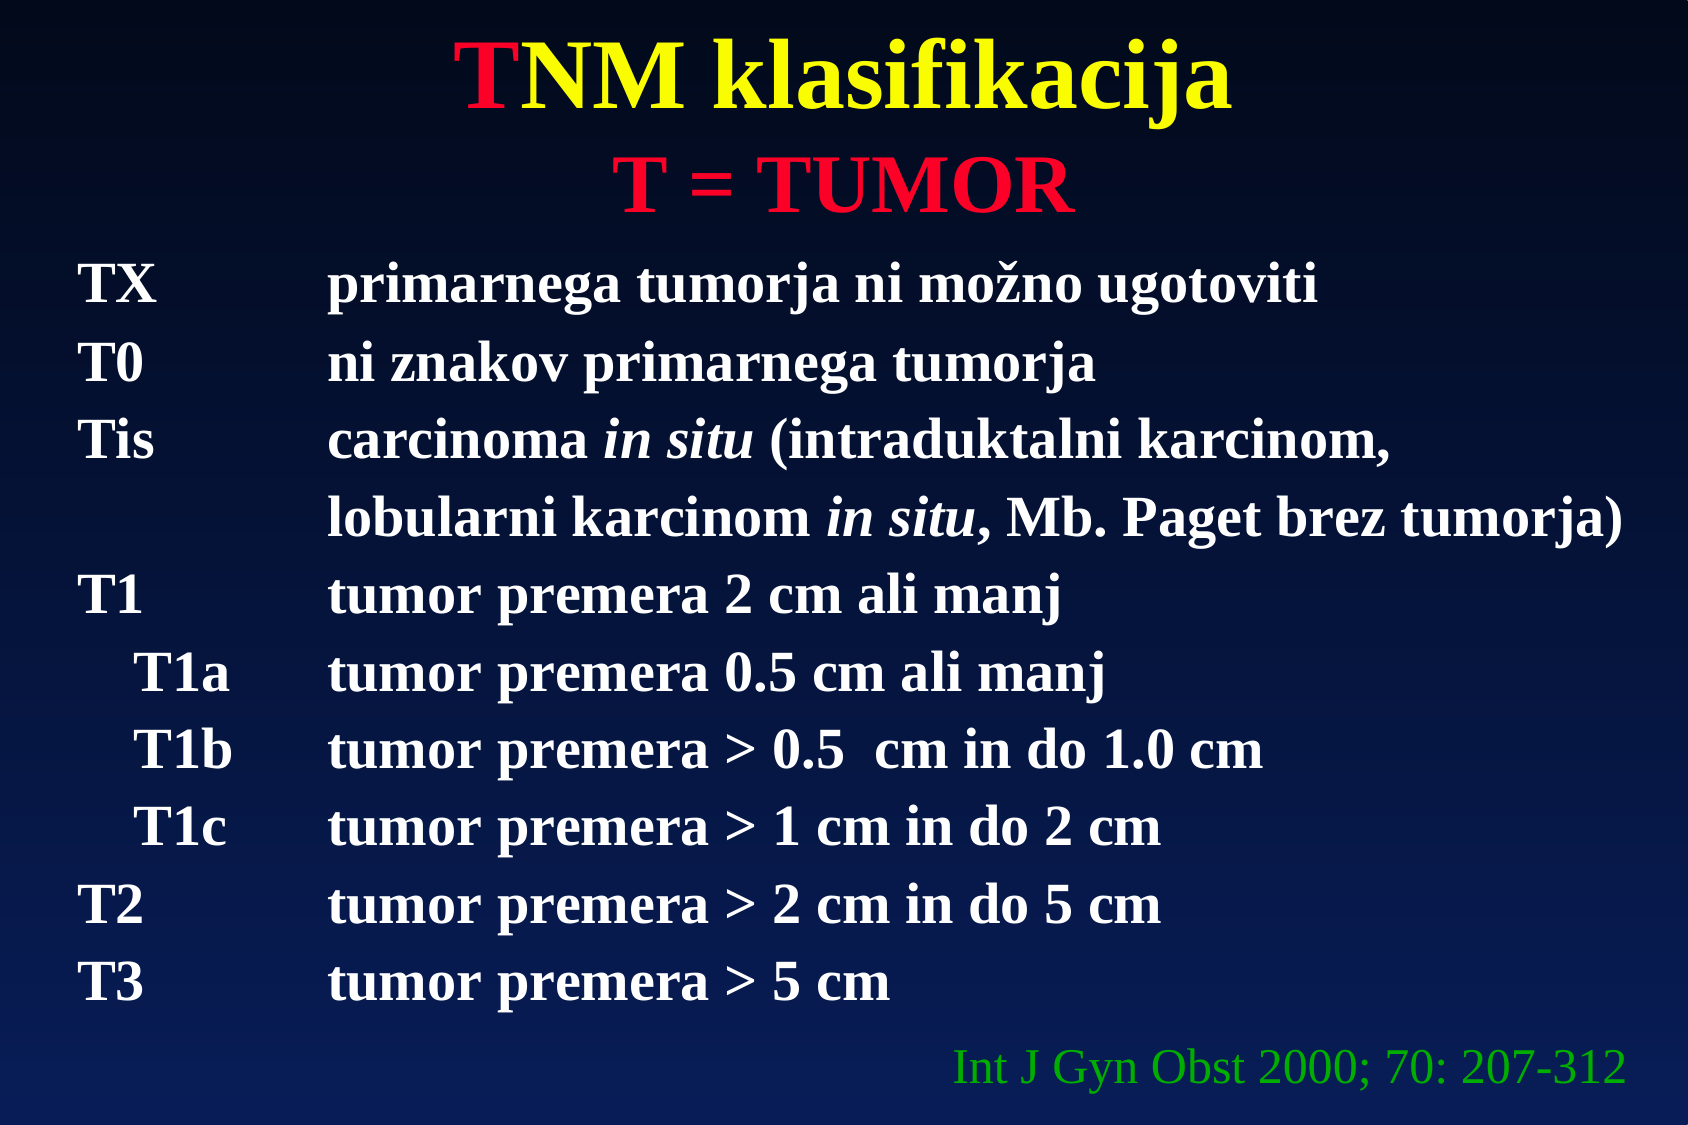

# TNM klasifikacija T = TUMOR
TX		primarnega tumorja ni možno ugotoviti
T0 		ni znakov primarnega tumorja
Tis		carcinoma in situ (intraduktalni karcinom,
			lobularni karcinom in situ, Mb. Paget brez tumorja)
T1		tumor premera 2 cm ali manj
	T1a	tumor premera 0.5 cm ali manj
	T1b	tumor premera > 0.5 cm in do 1.0 cm
	T1c	tumor premera > 1 cm in do 2 cm
T2		tumor premera > 2 cm in do 5 cm
T3		tumor premera > 5 cm
								Int J Gyn Obst 2000; 70: 207-312